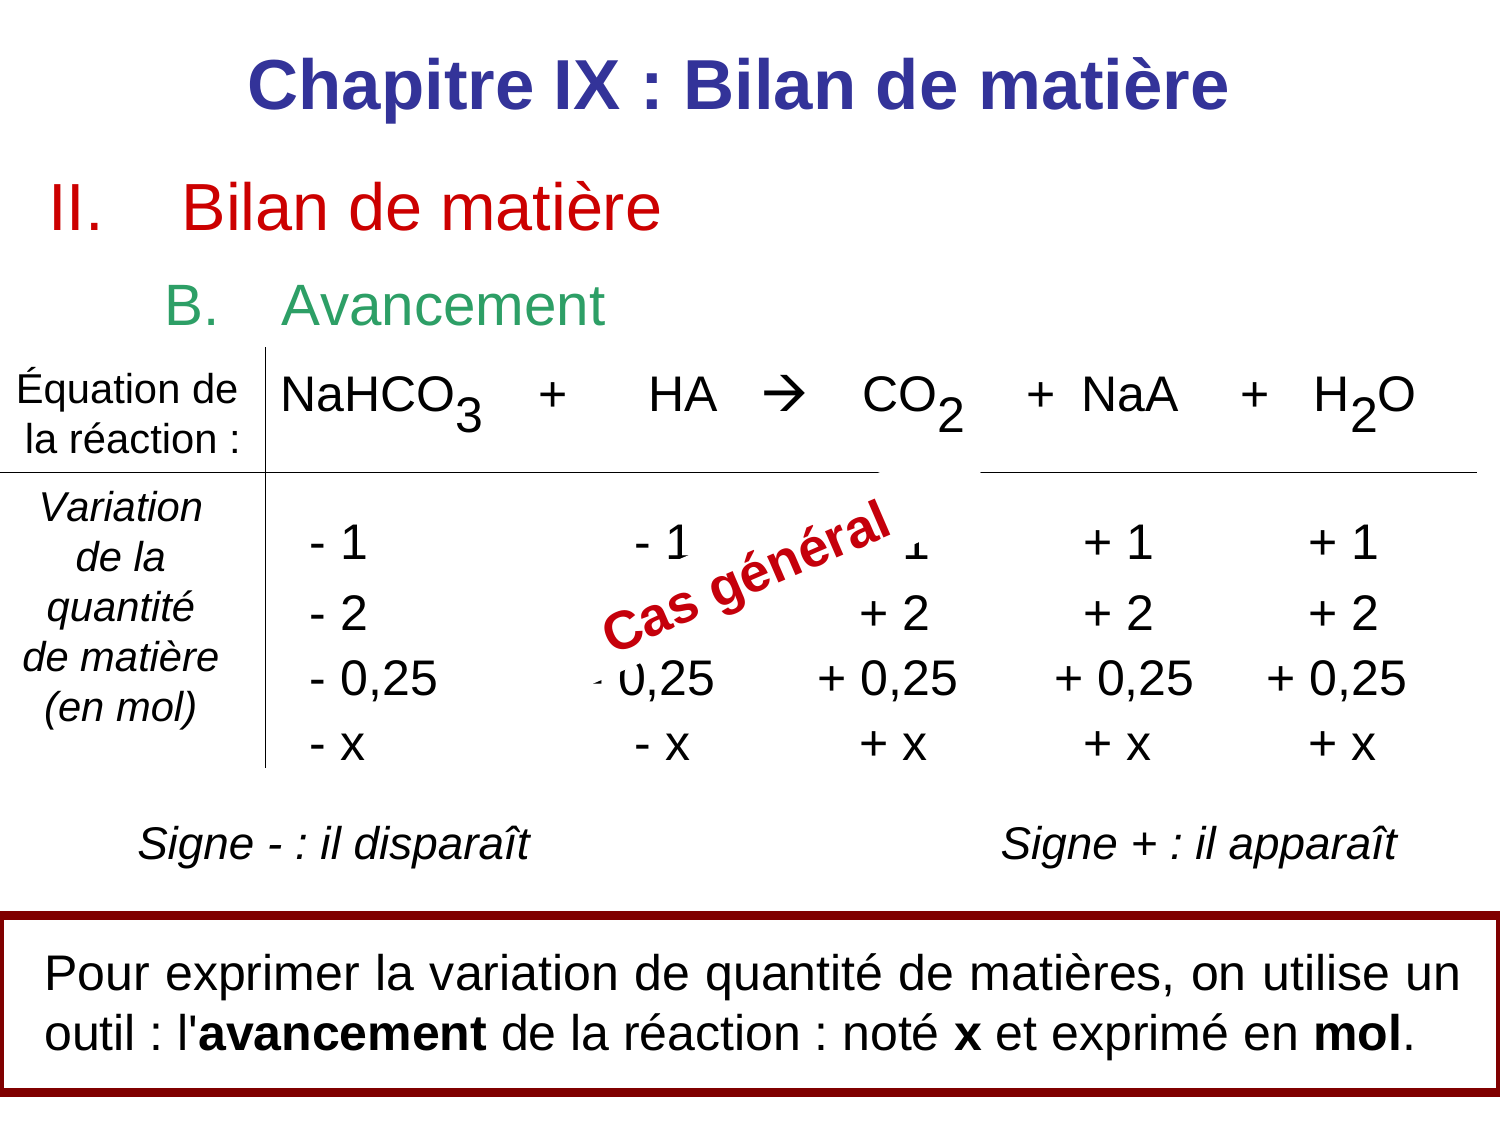

# Chapitre IX : Bilan de matière
II.	Bilan de matière
B.	Avancement
Équation de
la réaction :
NaHCO3 +	 HA  	CO2 	+ 	NaA 	+ 	H2O
Variation de la quantité de matière (en mol)
Variation de la quantité de matière (en mol)
- 1
- 1
+ 1
+ 1
+ 1
Cas général
+ 2
- 2
+ 2
+ 2
- 2
- 0,25
- 0,25
+ 0,25
+ 0,25
+ 0,25
- x
- x
+ x
+ x
+ x
Signe - : il disparaît Signe + : il apparaît
Pour exprimer la variation de quantité de matières, on utilise un outil : l'avancement de la réaction : noté x et exprimé en mol.